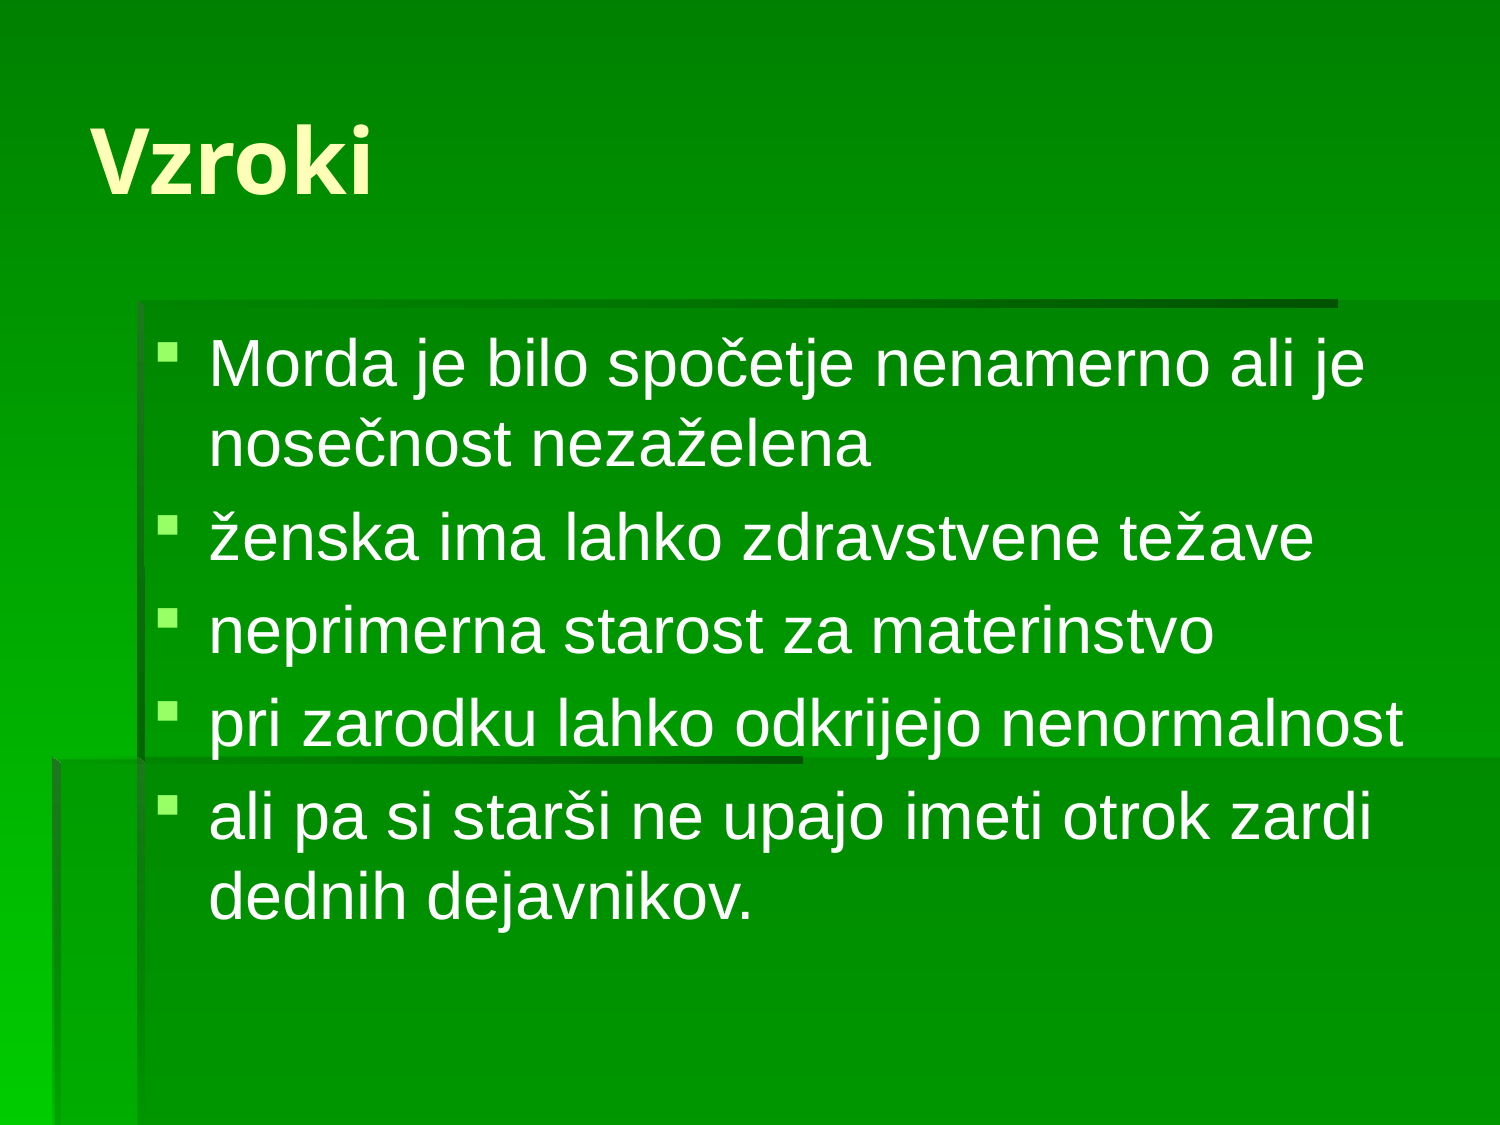

# Vzroki
Morda je bilo spočetje nenamerno ali je nosečnost nezaželena
ženska ima lahko zdravstvene težave
neprimerna starost za materinstvo
pri zarodku lahko odkrijejo nenormalnost
ali pa si starši ne upajo imeti otrok zardi dednih dejavnikov.